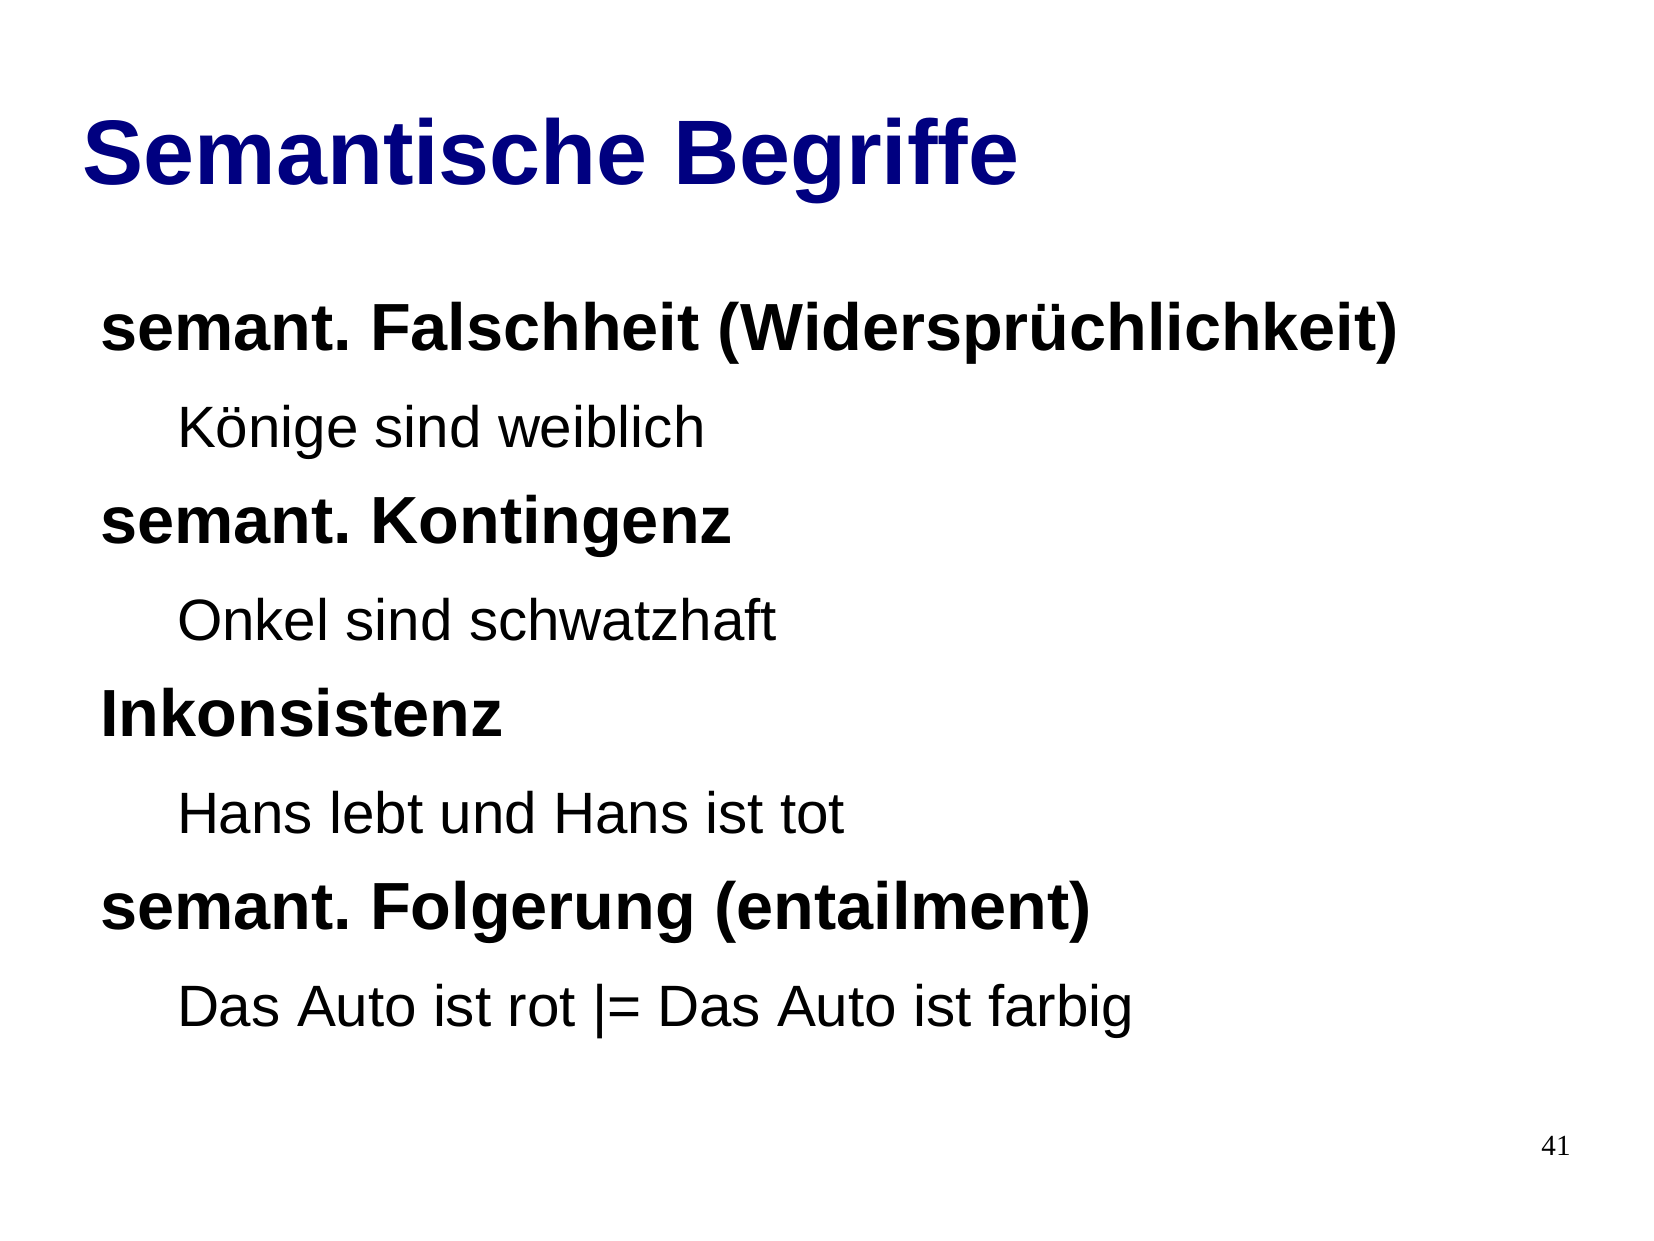

# Semantische Begriffe
semant. Falschheit (Widersprüchlichkeit)
Könige sind weiblich
semant. Kontingenz
Onkel sind schwatzhaft
Inkonsistenz
Hans lebt und Hans ist tot
semant. Folgerung (entailment)
Das Auto ist rot |= Das Auto ist farbig
41